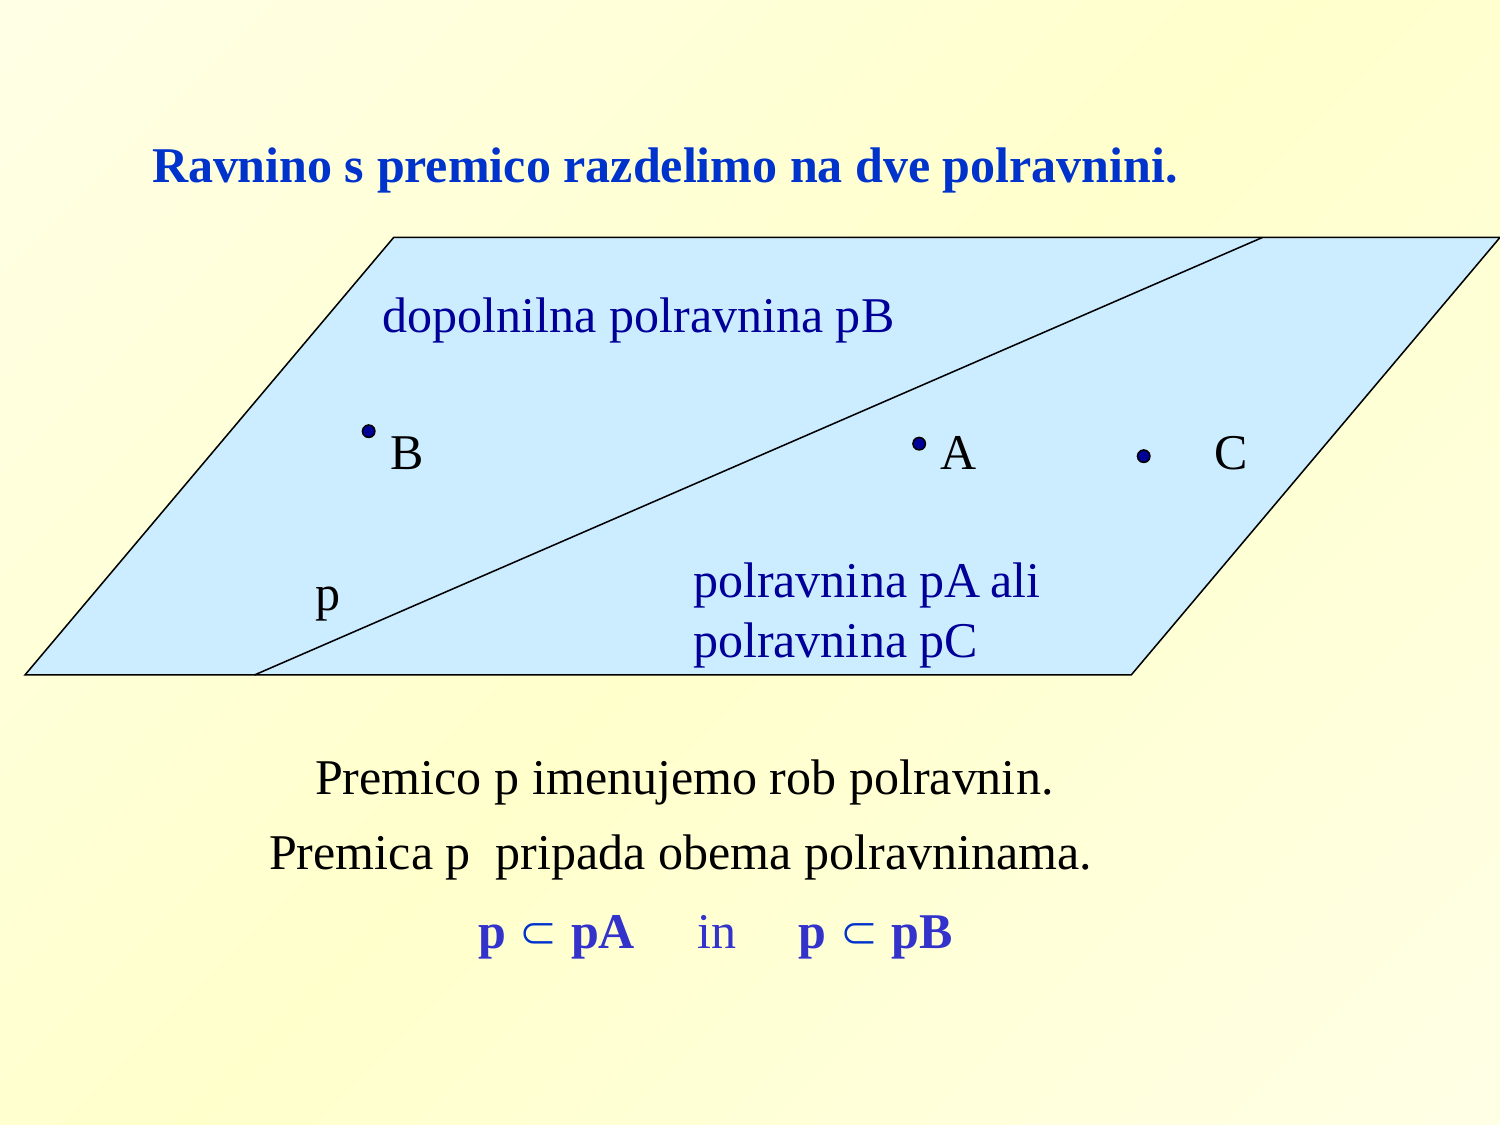

Ravnino s premico razdelimo na dve polravnini.
dopolnilna polravnina pB
B
A
C
polravnina pA ali polravnina pC
p
Premico p imenujemo rob polravnin.
Premica p pripada obema polravninama.
p  pA in p  pB